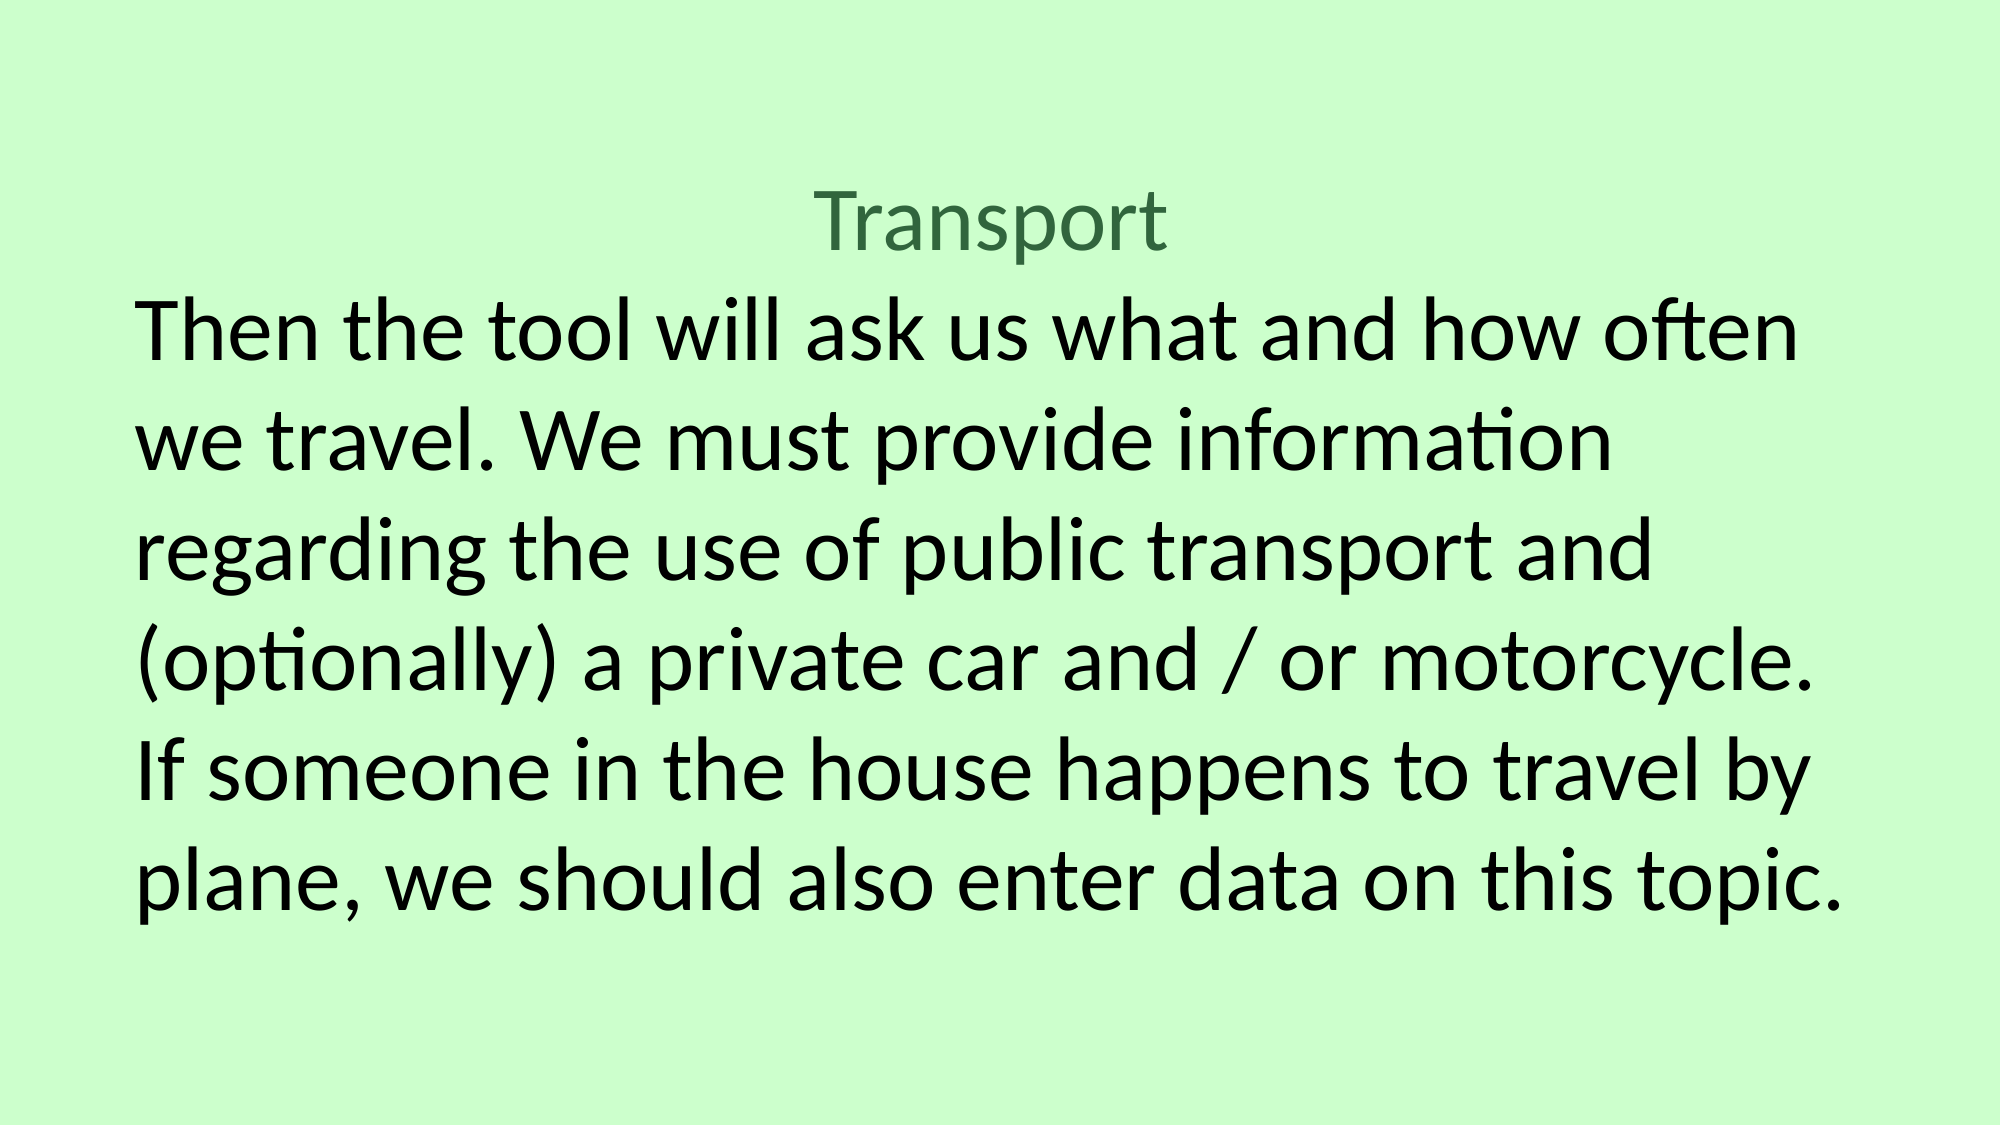

Transport
Then the tool will ask us what and how often we travel. We must provide information regarding the use of public transport and (optionally) a private car and / or motorcycle. If someone in the house happens to travel by plane, we should also enter data on this topic.